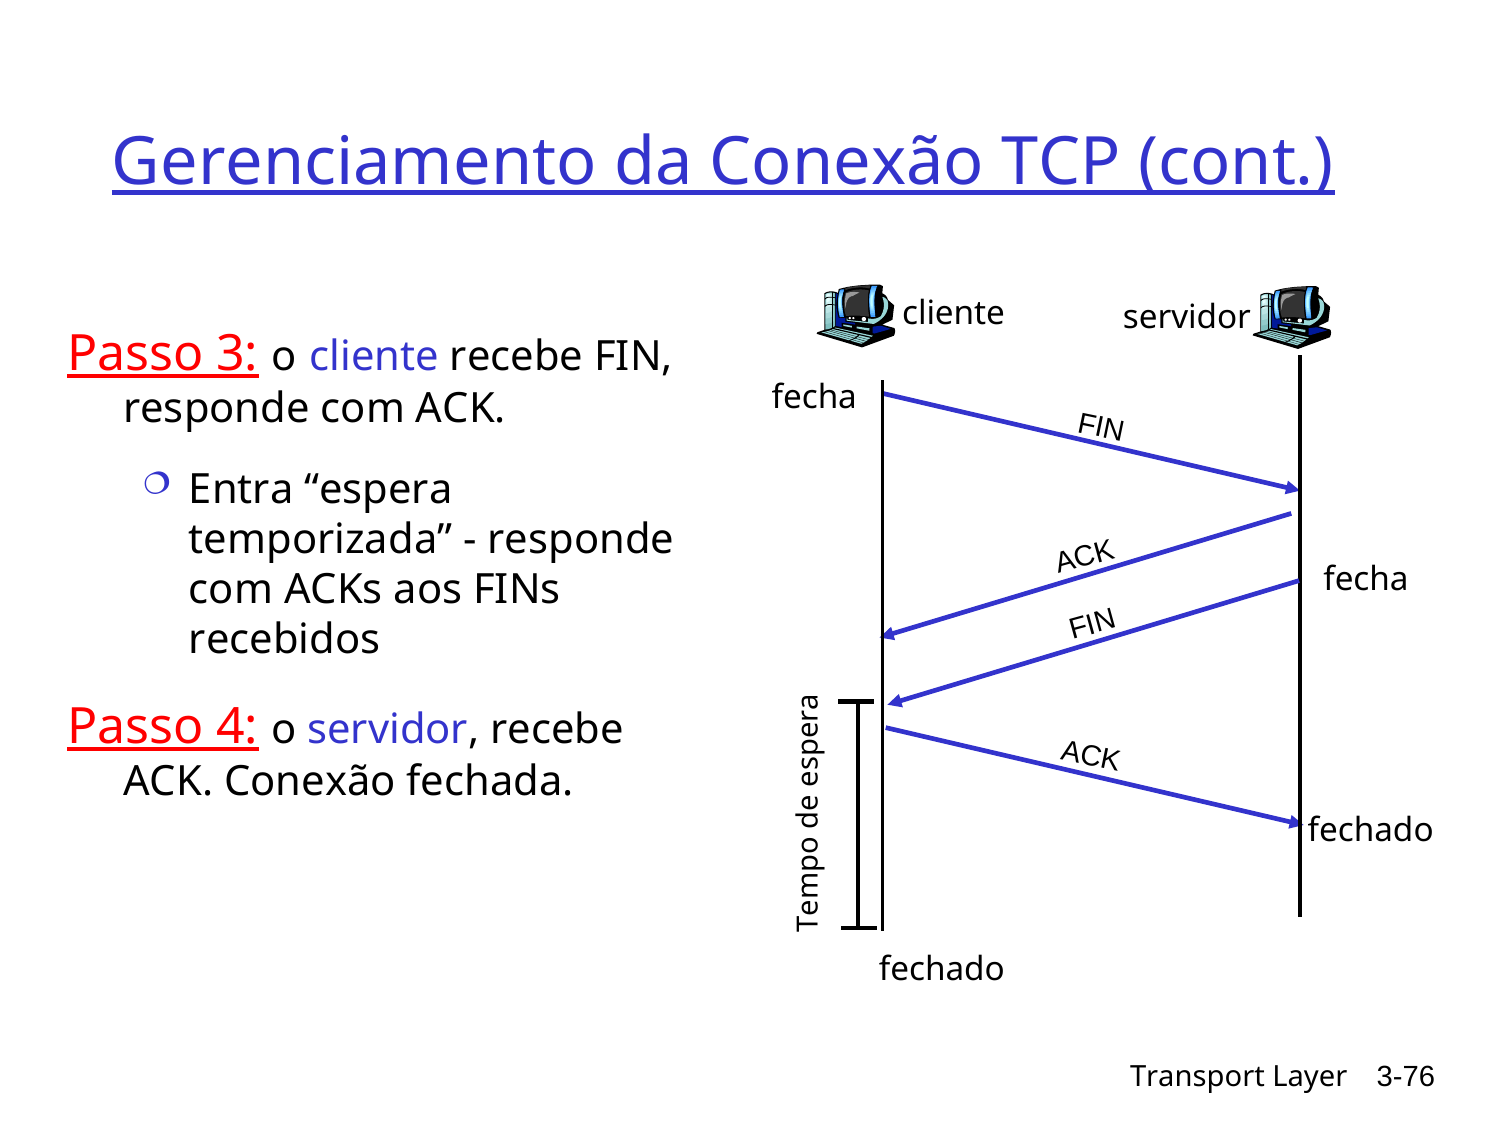

# Gerenciamento da Conexão TCP (cont.)
cliente
servidor
Passo 3: o cliente recebe FIN, responde com ACK.
Entra “espera temporizada” - responde com ACKs aos FINs recebidos
Passo 4: o servidor, recebe ACK. Conexão fechada.
fecha
FIN
ACK
fecha
FIN
ACK
Tempo de espera
fechado
fechado
Transport Layer